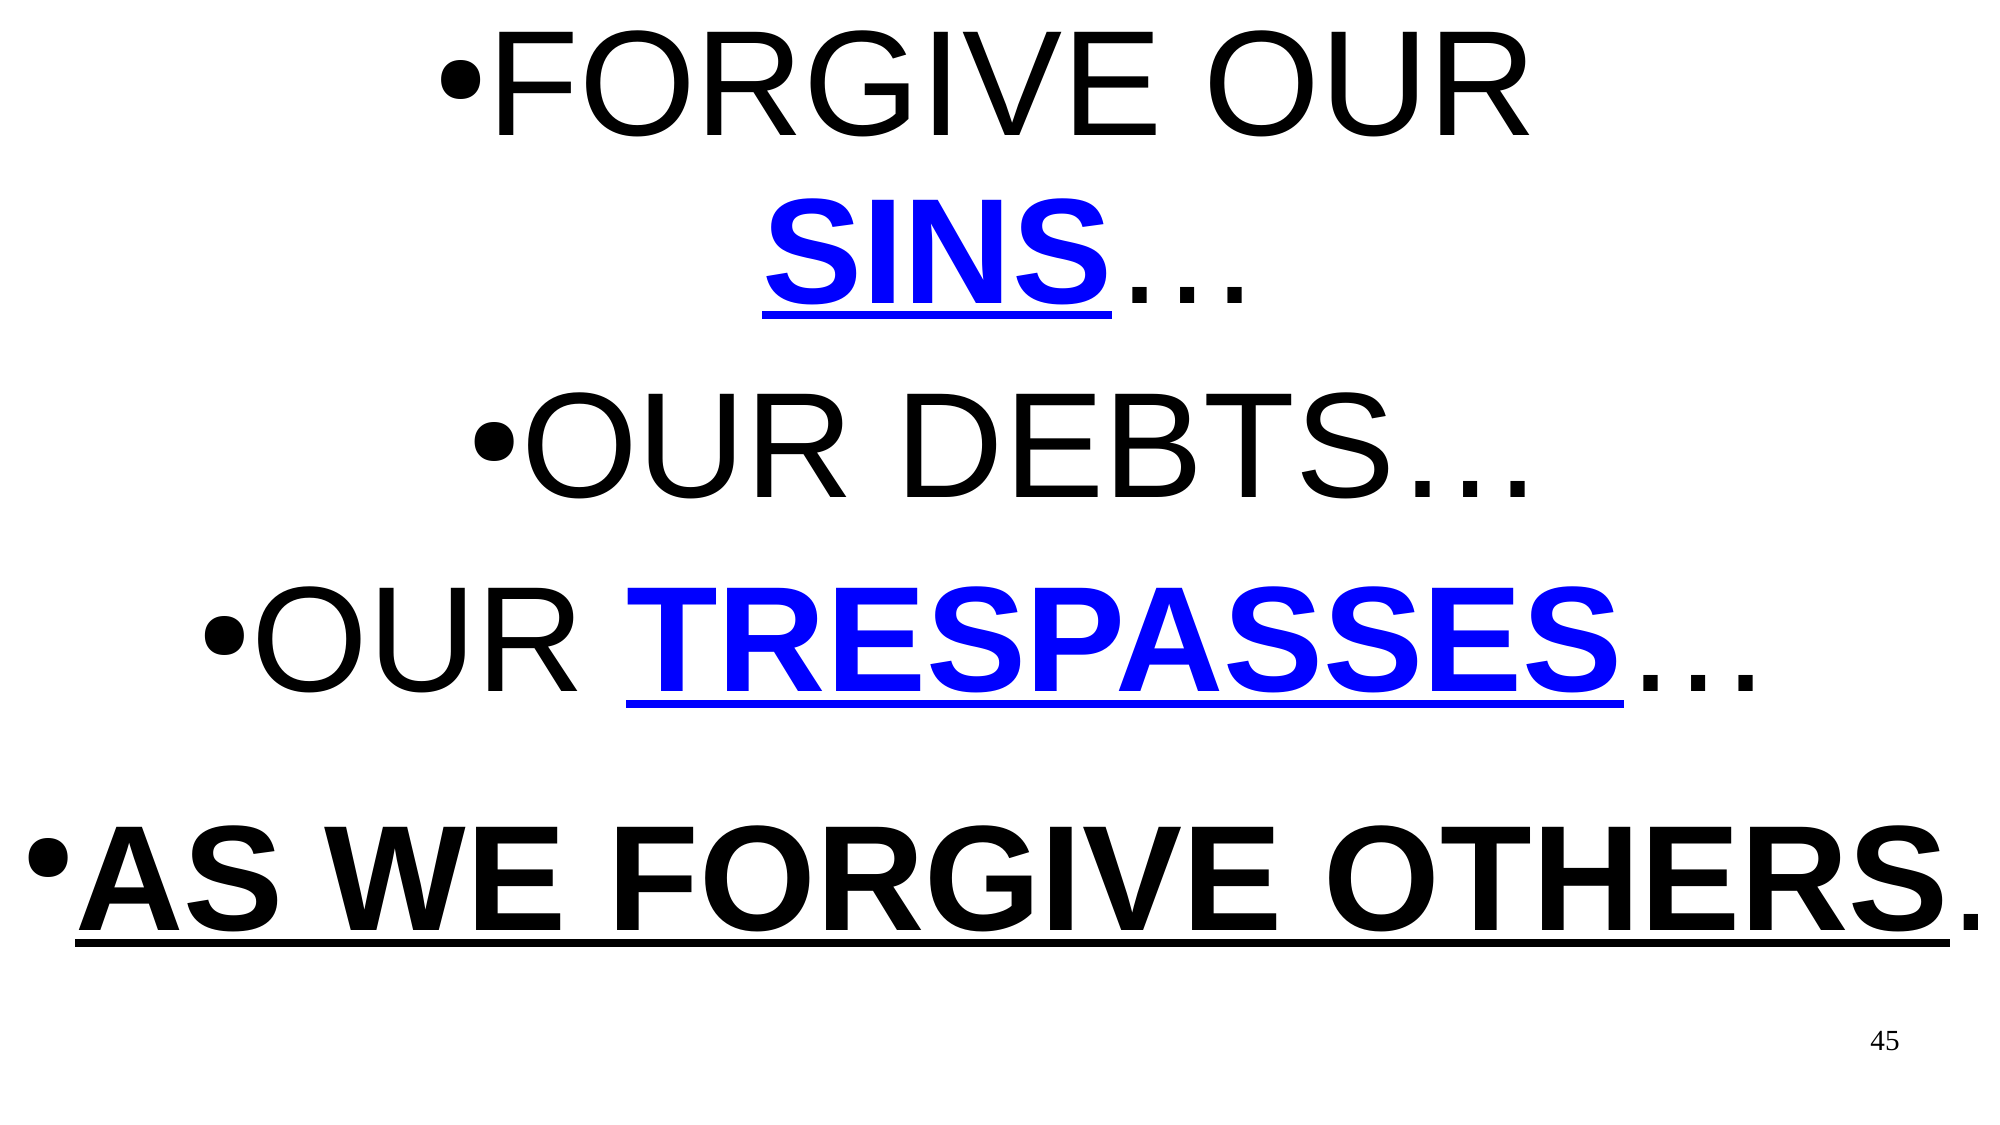

# FORGIVE OUR SINS…
OUR DEBTS…
OUR TRESPASSES…
AS WE FORGIVE OTHERS.
45